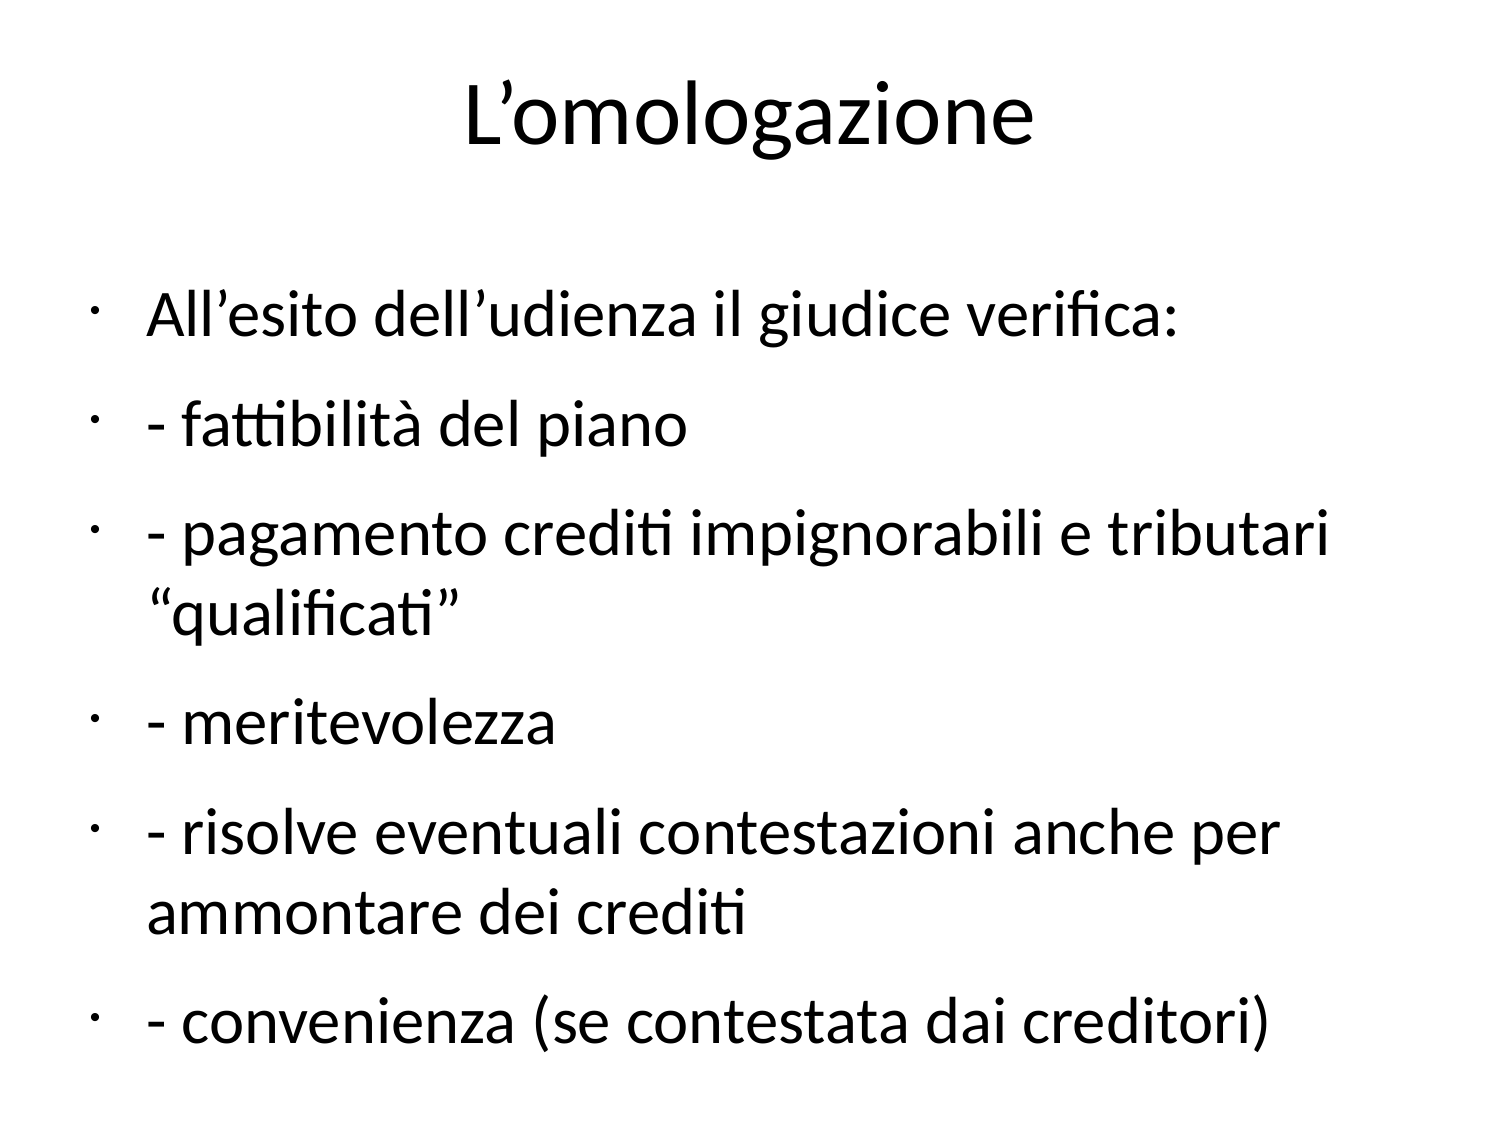

# L’omologazione
All’esito dell’udienza il giudice verifica:
- fattibilità del piano
- pagamento crediti impignorabili e tributari “qualificati”
- meritevolezza
- risolve eventuali contestazioni anche per ammontare dei crediti
- convenienza (se contestata dai creditori)